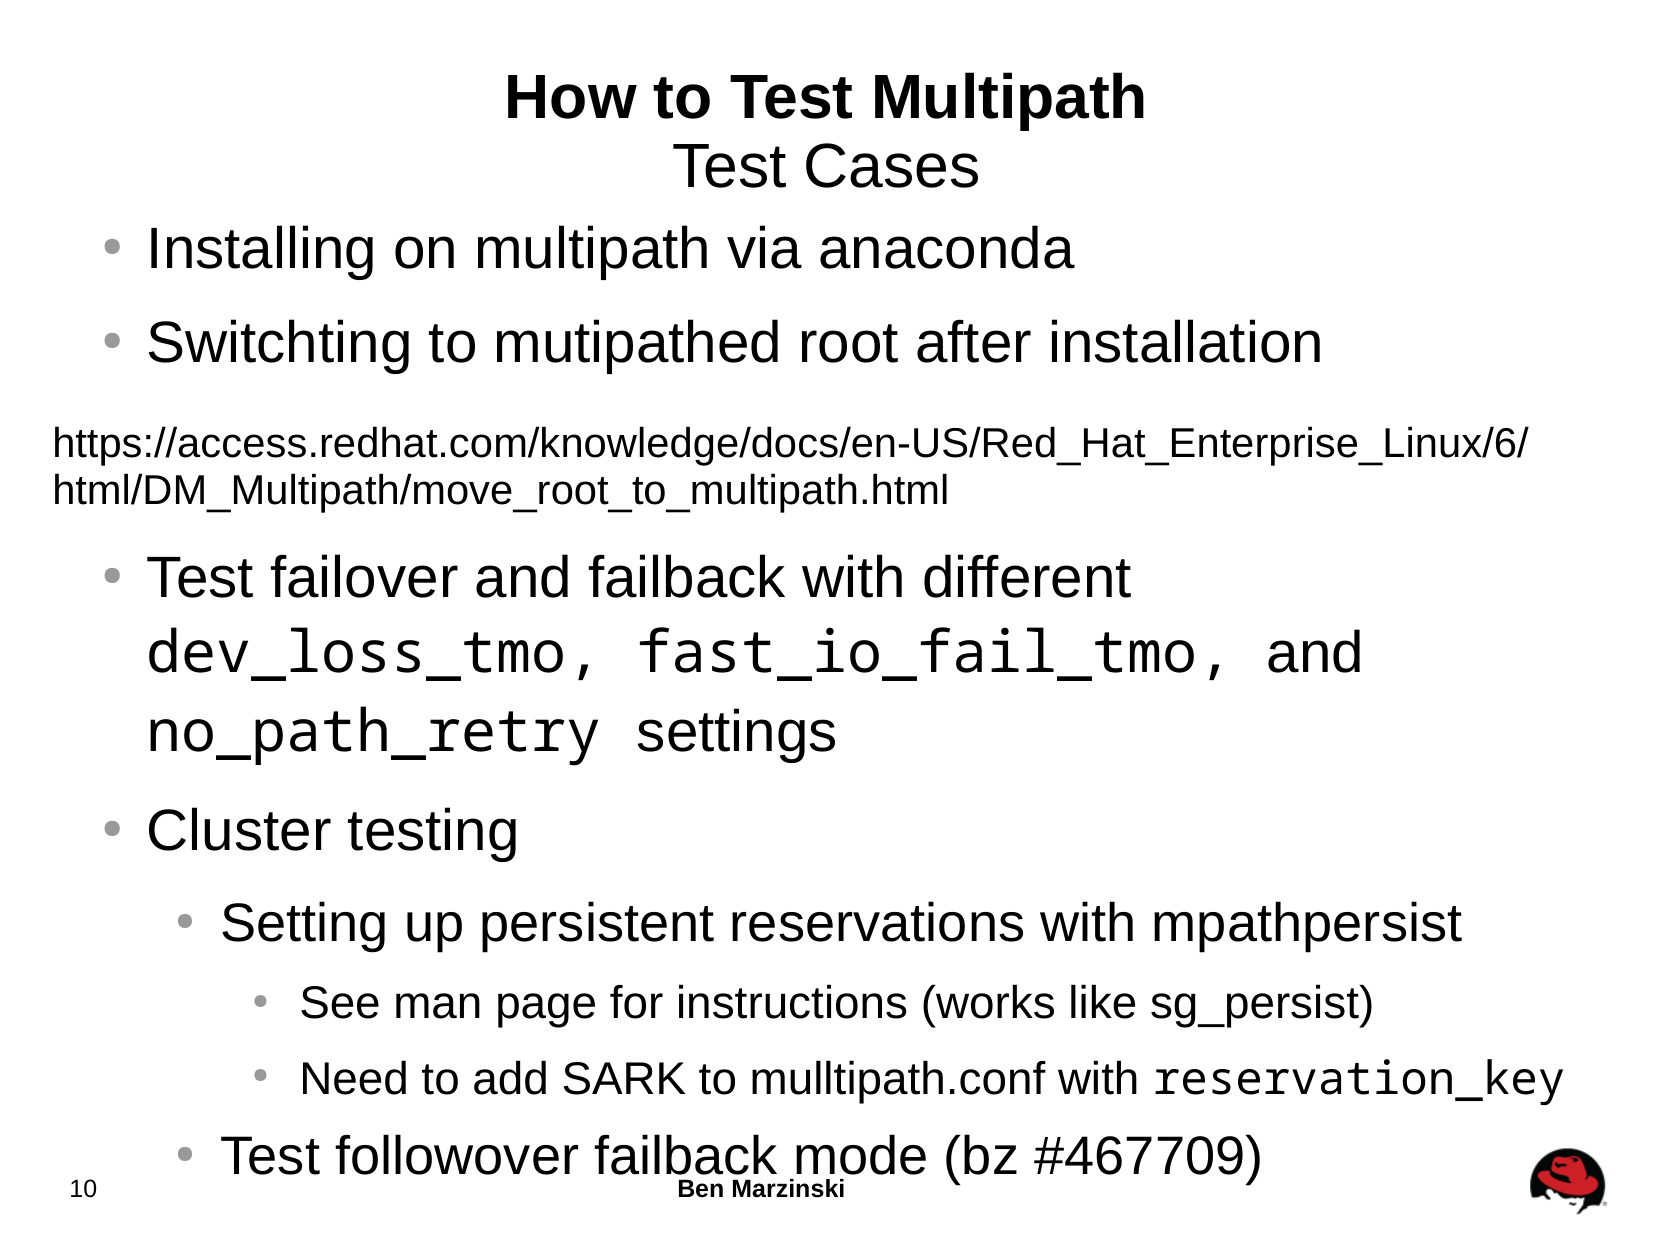

# How to Test Multipath Test Cases
Installing on multipath via anaconda
Switchting to mutipathed root after installation
https://access.redhat.com/knowledge/docs/en-US/Red_Hat_Enterprise_Linux/6/html/DM_Multipath/move_root_to_multipath.html
Test failover and failback with different dev_loss_tmo, fast_io_fail_tmo, and no_path_retry settings
Cluster testing
Setting up persistent reservations with mpathpersist
See man page for instructions (works like sg_persist)
Need to add SARK to mulltipath.conf with reservation_key
Test followover failback mode (bz #467709)